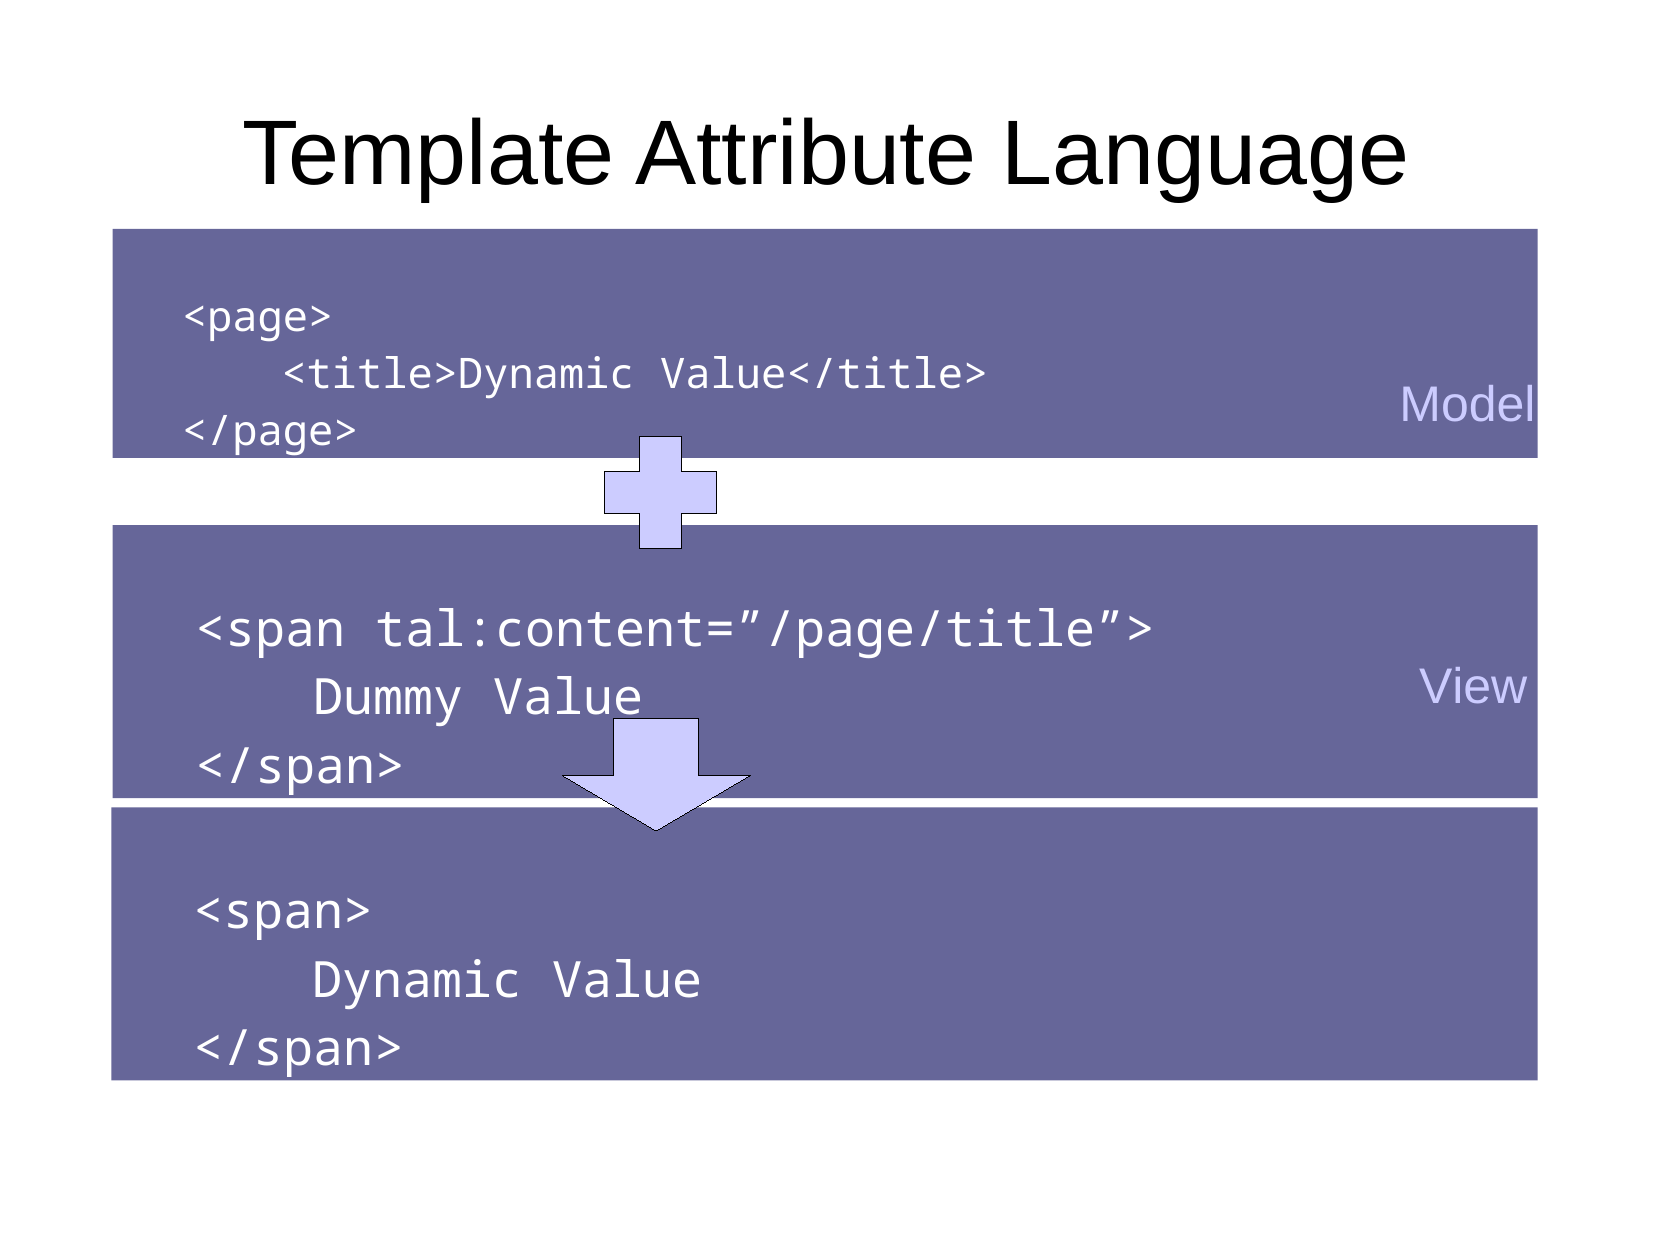

# Template Attribute Language
<page>
	<title>Dynamic Value</title>
</page>
Model
<span tal:content=”/page/title”>
	Dummy Value
</span>
View
<span>
	Dynamic Value
</span>